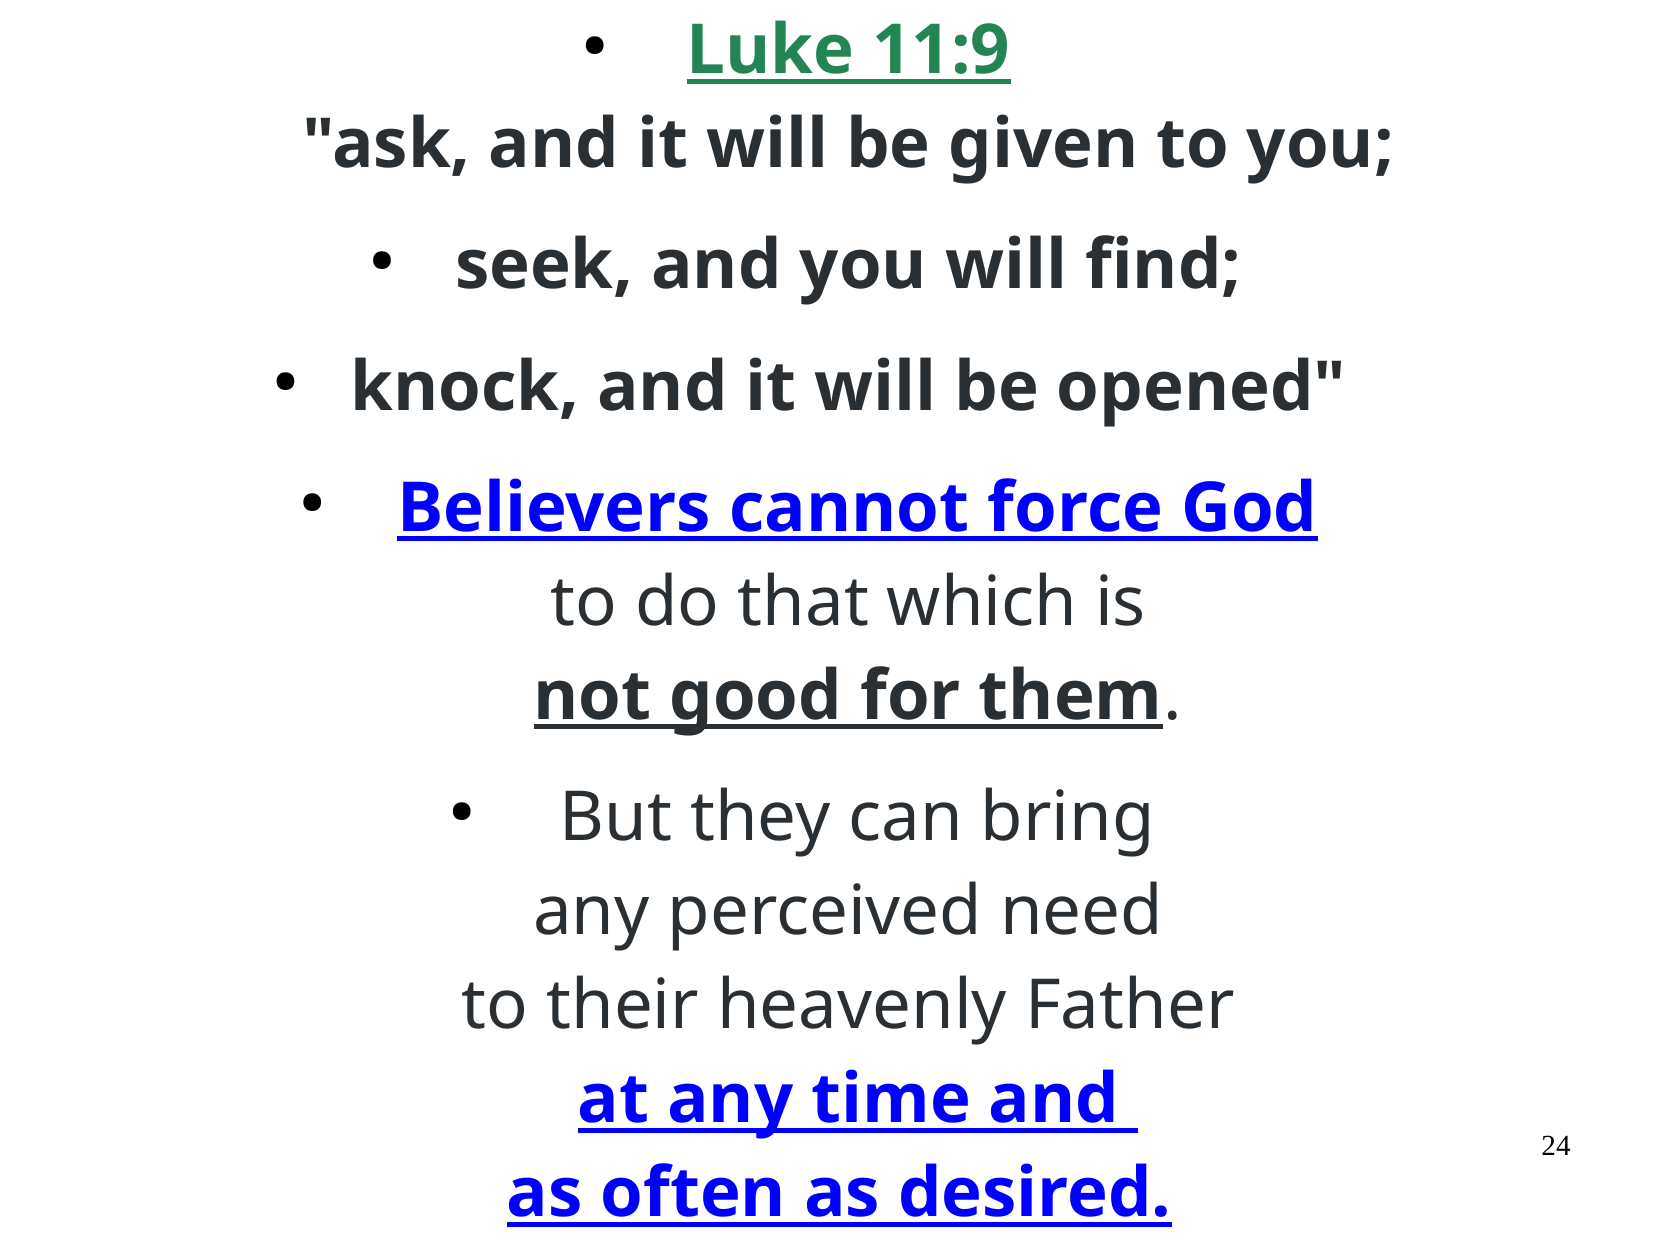

# Luke 11:9 "ask, and it will be given to you;
seek, and you will find;
knock, and it will be opened"
 Believers cannot force God
to do that which is
not good for them.
 But they can bring
any perceived need
to their heavenly Father
at any time and
as often as desired.
24